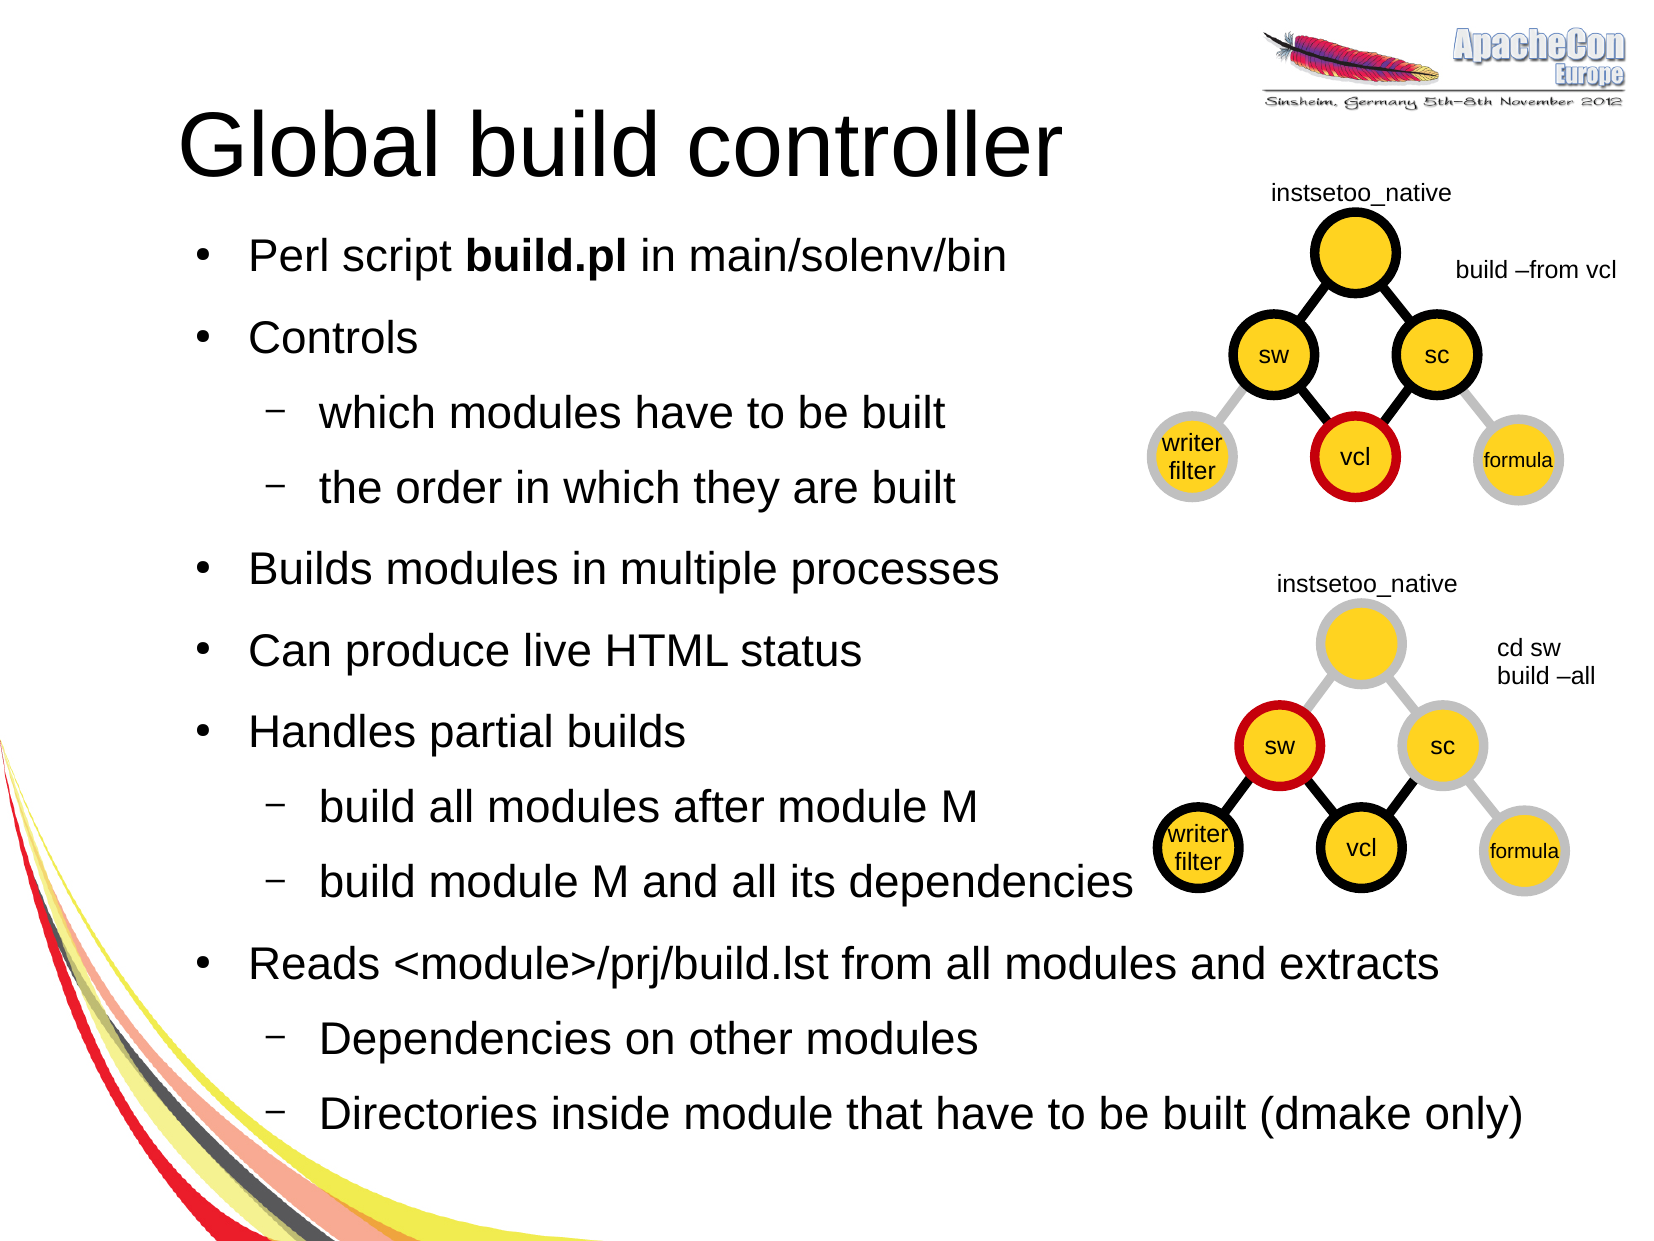

# Global build controller
instsetoo_native
Perl script build.pl in main/solenv/bin
Controls
which modules have to be built
the order in which they are built
Builds modules in multiple processes
Can produce live HTML status
Handles partial builds
build all modules after module M
build module M and all its dependencies
Reads <module>/prj/build.lst from all modules and extracts
Dependencies on other modules
Directories inside module that have to be built (dmake only)
build –from vcl
sw
sc
writer
filter
vcl
formula
instsetoo_native
cd sw
build –all
sw
sc
writer
filter
vcl
formula